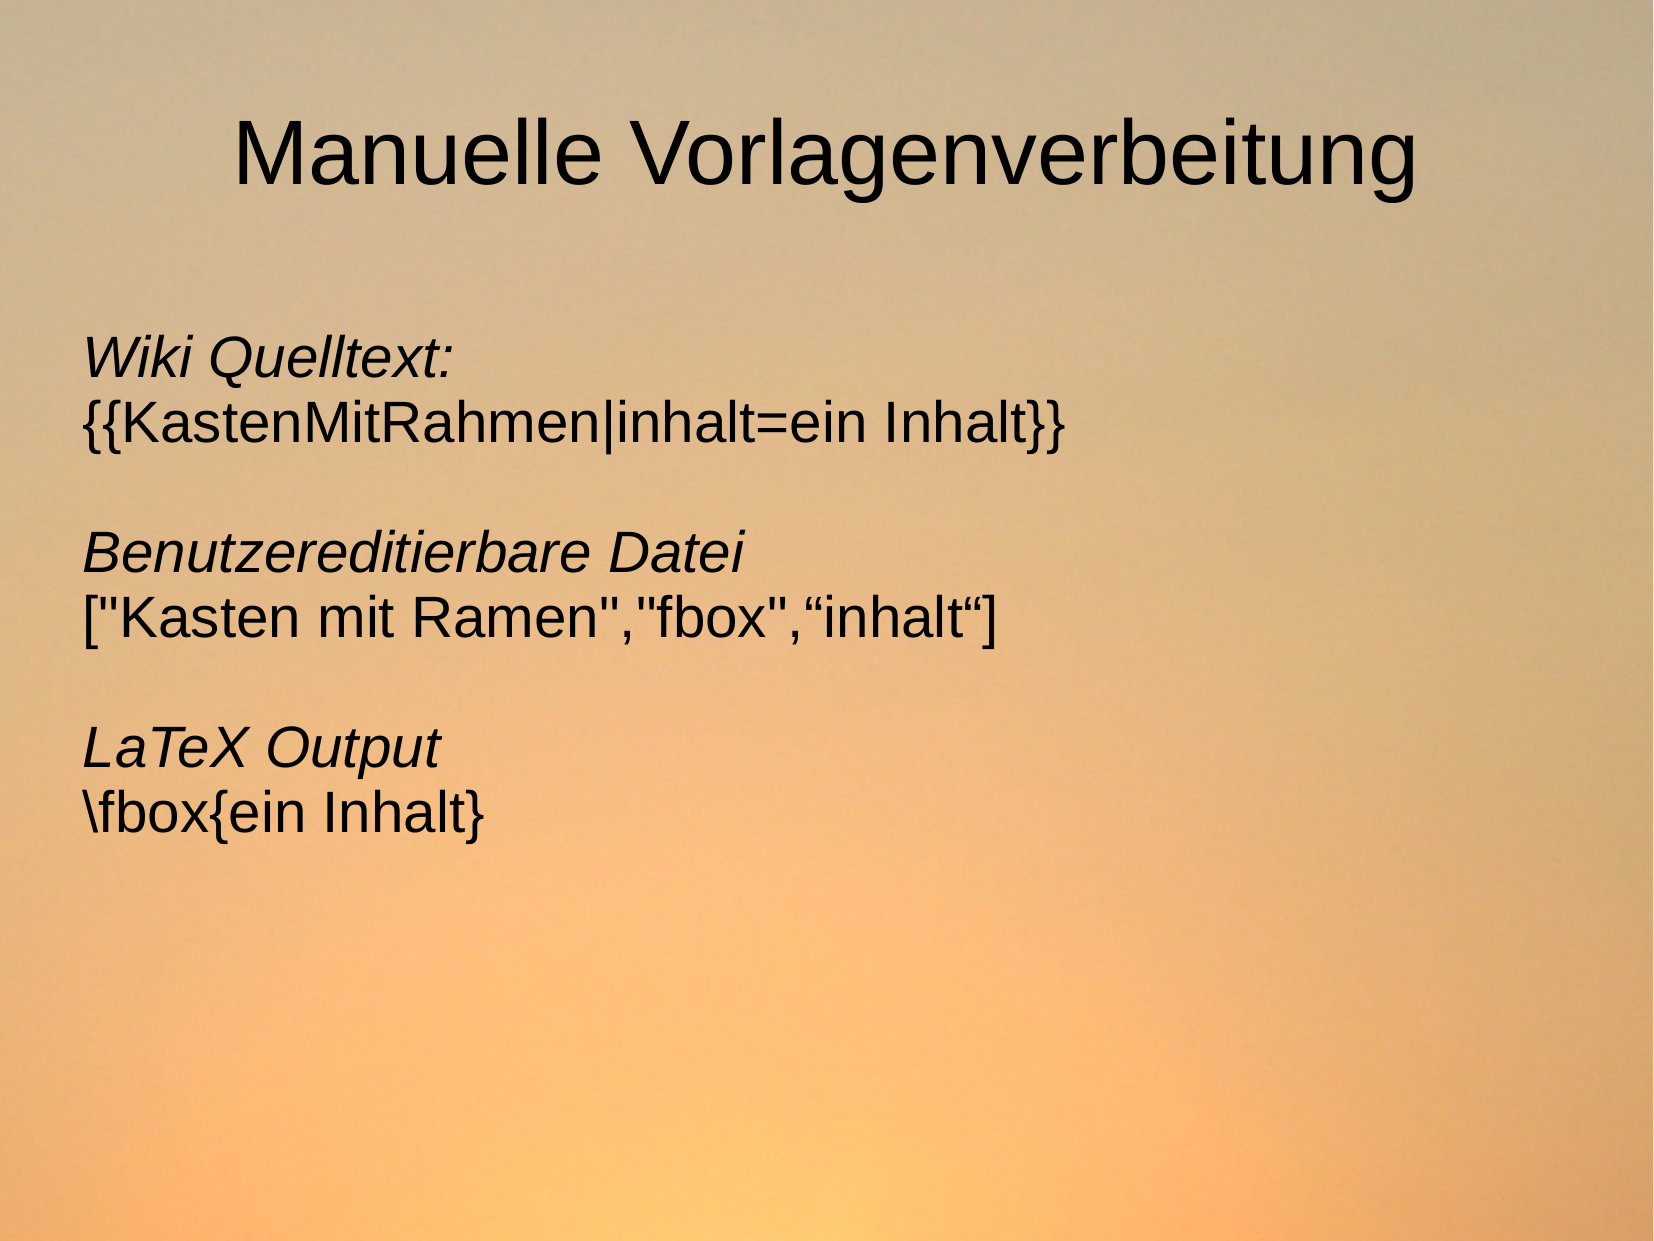

# Manuelle Vorlagenverbeitung
Wiki Quelltext:
{{KastenMitRahmen|inhalt=ein Inhalt}}
Benutzereditierbare Datei
["Kasten mit Ramen","fbox",“inhalt“]
LaTeX Output
\fbox{ein Inhalt}